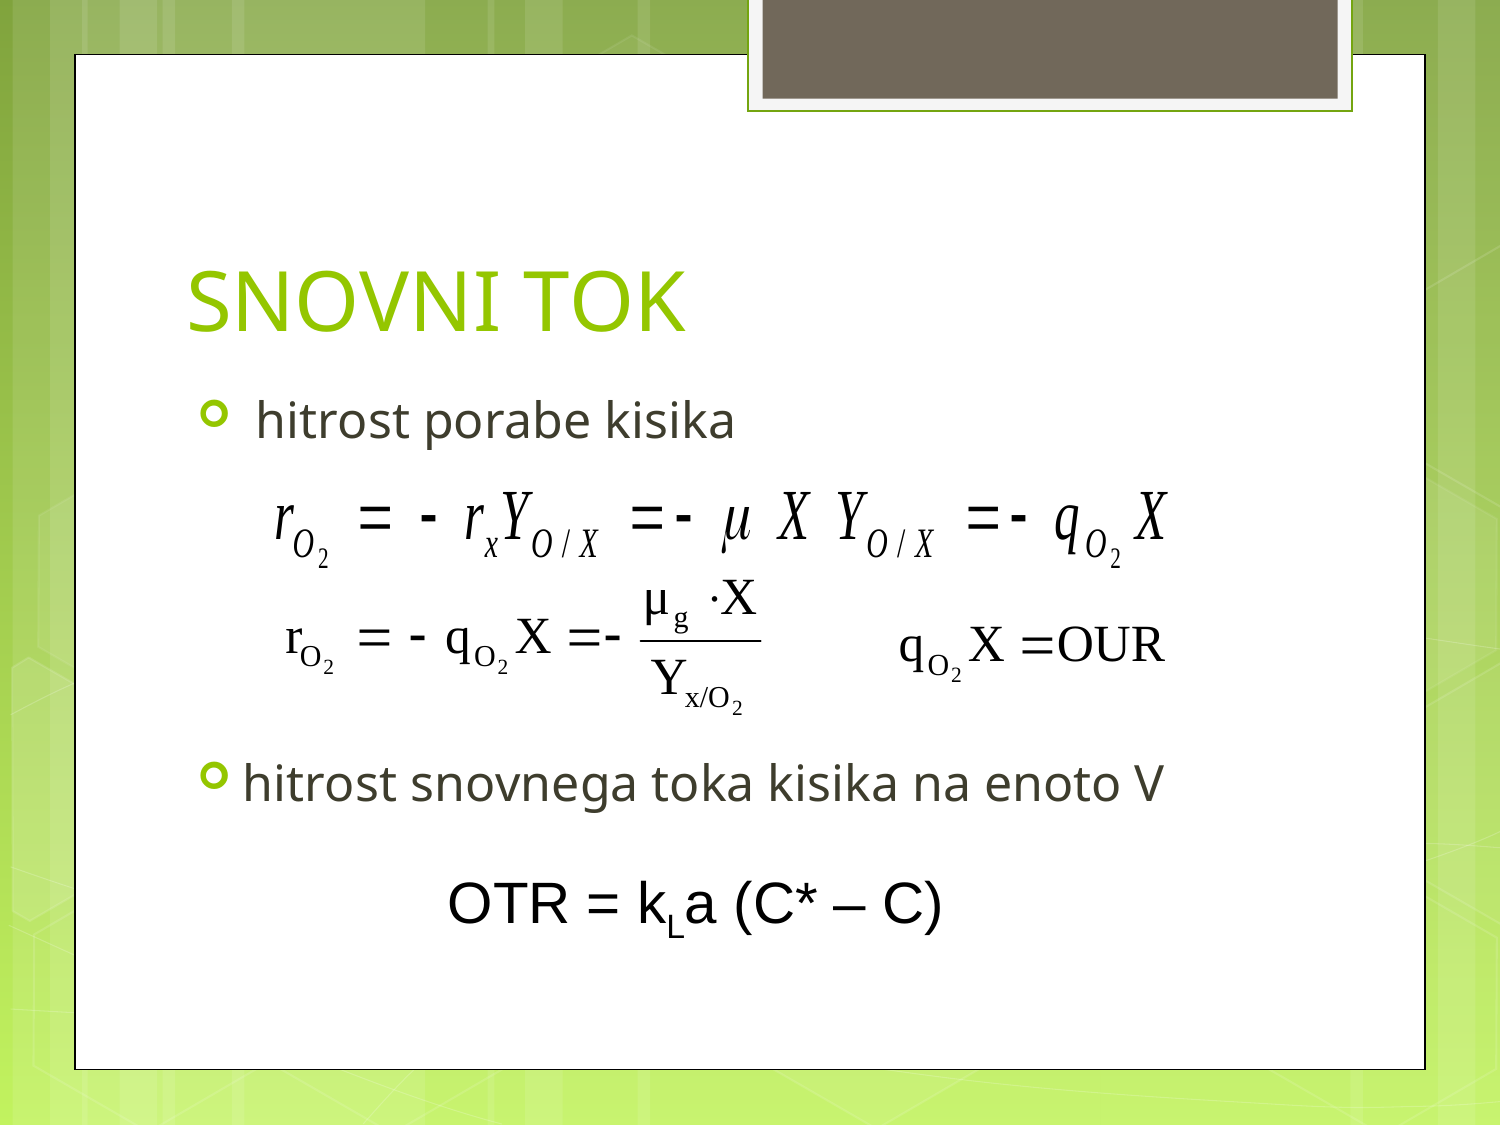

# SNOVNI TOK
 hitrost porabe kisika
hitrost snovnega toka kisika na enoto V
OTR = kLa (C* – C)